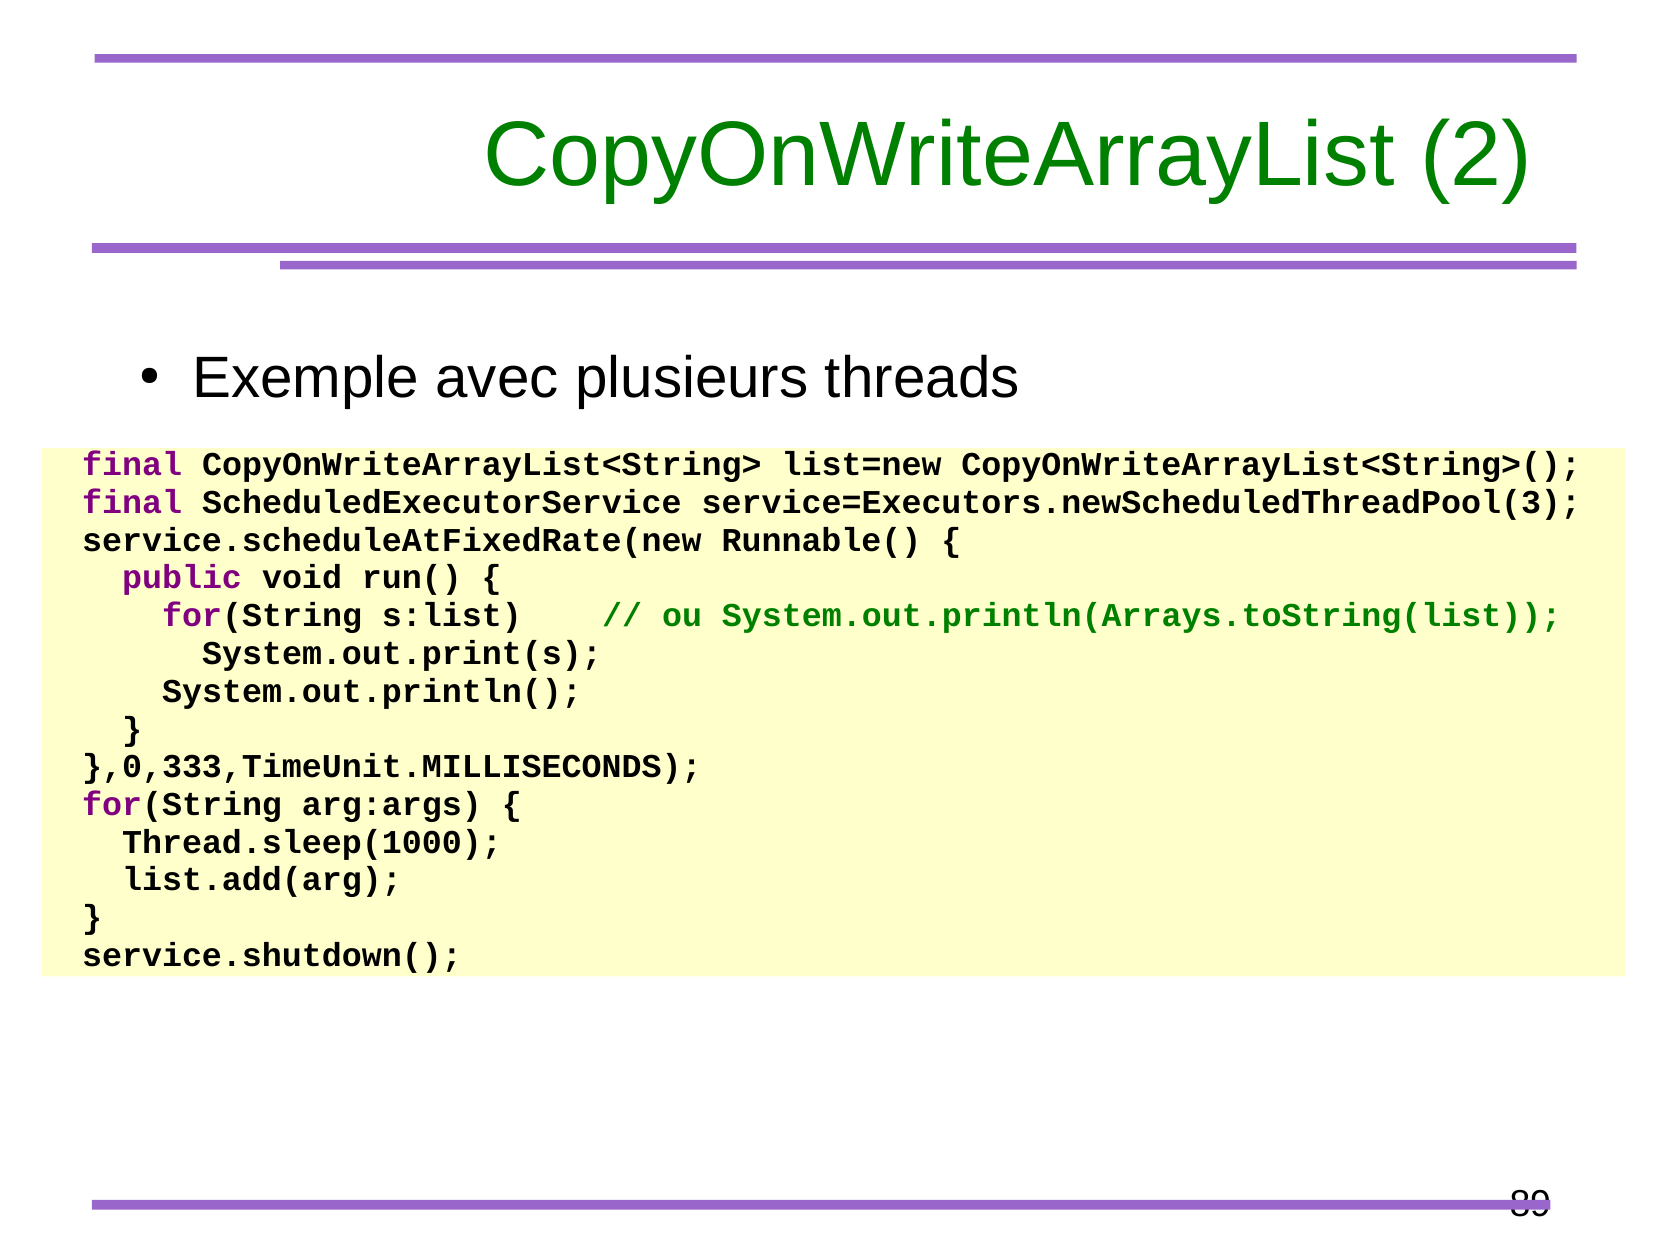

# CopyOnWriteArrayList (2)
Exemple avec plusieurs threads
 final CopyOnWriteArrayList<String> list=new CopyOnWriteArrayList<String>();
 final ScheduledExecutorService service=Executors.newScheduledThreadPool(3);
 service.scheduleAtFixedRate(new Runnable() {
 public void run() {
 for(String s:list) // ou System.out.println(Arrays.toString(list));
 System.out.print(s);
 System.out.println();
 }
 },0,333,TimeUnit.MILLISECONDS);
 for(String arg:args) {
 Thread.sleep(1000);
 list.add(arg);
 }
 service.shutdown();